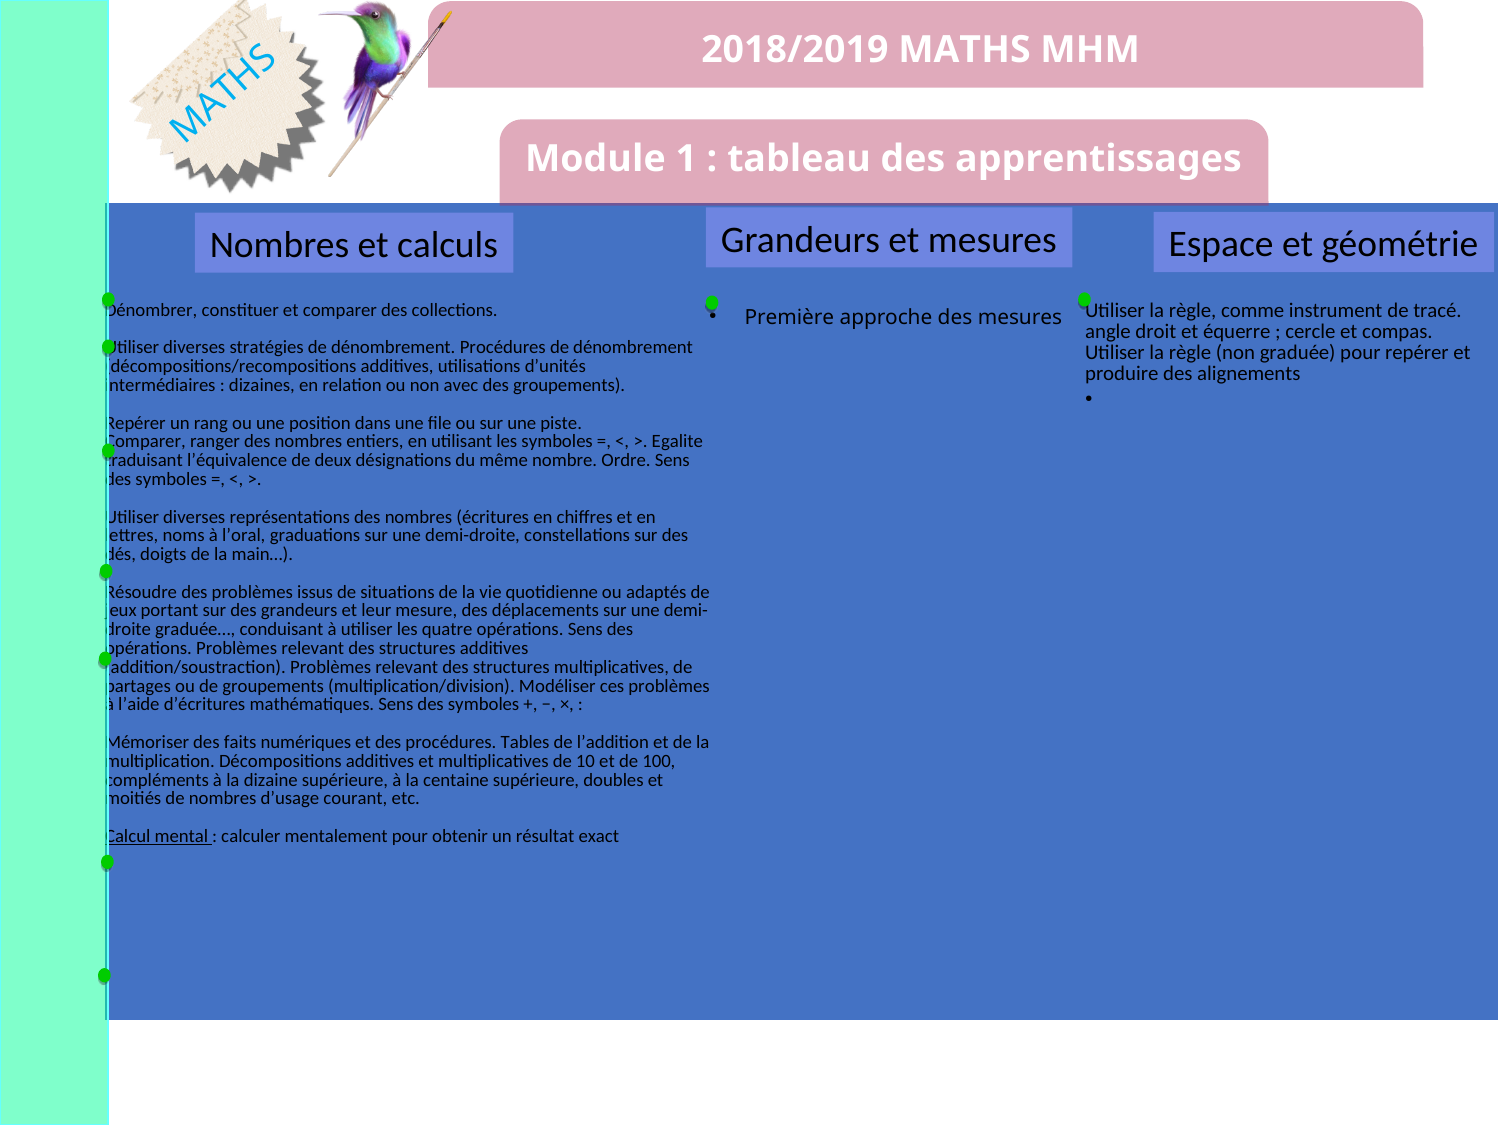

2018/2019 MATHS MHM
MATHS
Module 1 : tableau des apprentissages
| | | |
| --- | --- | --- |
| Dénombrer, constituer et comparer des collections. Utiliser diverses stratégies de dénombrement. Procédures de dénombrement (décompositions/recompositions additives, utilisations d’unités intermédiaires : dizaines, en relation ou non avec des groupements). Repérer un rang ou une position dans une file ou sur une piste. Comparer, ranger des nombres entiers, en utilisant les symboles =, <, >. Egalite traduisant l’équivalence de deux désignations du même nombre. Ordre. Sens des symboles =, <, >. Utiliser diverses représentations des nombres (écritures en chiffres et en lettres, noms à l’oral, graduations sur une demi-droite, constellations sur des dés, doigts de la main…). Résoudre des problèmes issus de situations de la vie quotidienne ou adaptés de jeux portant sur des grandeurs et leur mesure, des déplacements sur une demi-droite graduée…, conduisant à utiliser les quatre opérations. Sens des opérations. Problèmes relevant des structures additives (addition/soustraction). Problèmes relevant des structures multiplicatives, de partages ou de groupements (multiplication/division). Modéliser ces problèmes à l’aide d’écritures mathématiques. Sens des symboles +, −, ×, : Mémoriser des faits numériques et des procédures. Tables de l’addition et de la multiplication. Décompositions additives et multiplicatives de 10 et de 100, compléments à la dizaine supérieure, à la centaine supérieure, doubles et moitiés de nombres d’usage courant, etc. Calcul mental : calculer mentalement pour obtenir un résultat exact | Première approche des mesures | Utiliser la règle, comme instrument de tracé. angle droit et équerre ; cercle et compas. Utiliser la règle (non graduée) pour repérer et produire des alignements |
Grandeurs et mesures
Espace et géométrie
Nombres et calculs
ReCreatisse.com